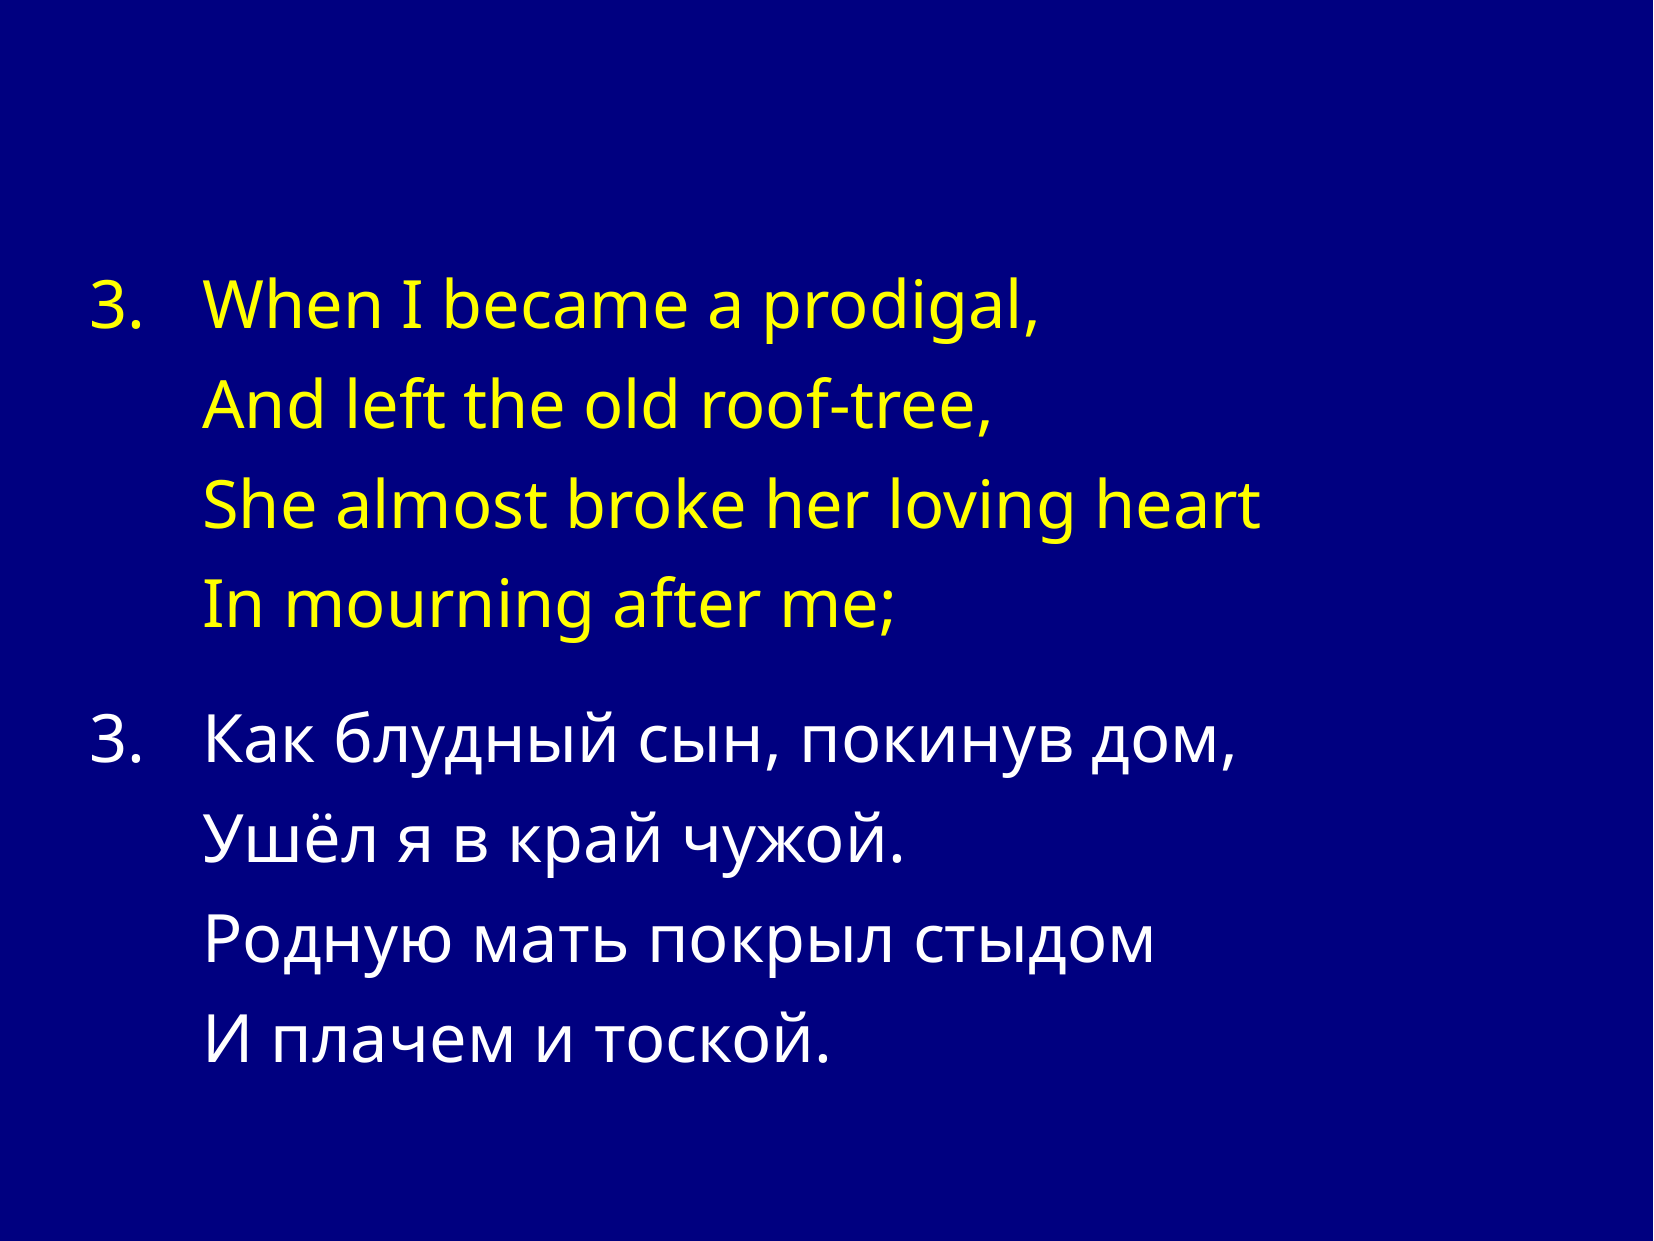

3.	When I became a prodigal,
	And left the old roof-tree,
	She almost broke her loving heart
	In mourning after me;
3.	Как блудный сын, покинув дом,
	Ушёл я в край чужой.
	Родную мать покрыл стыдом
	И плачем и тоской.